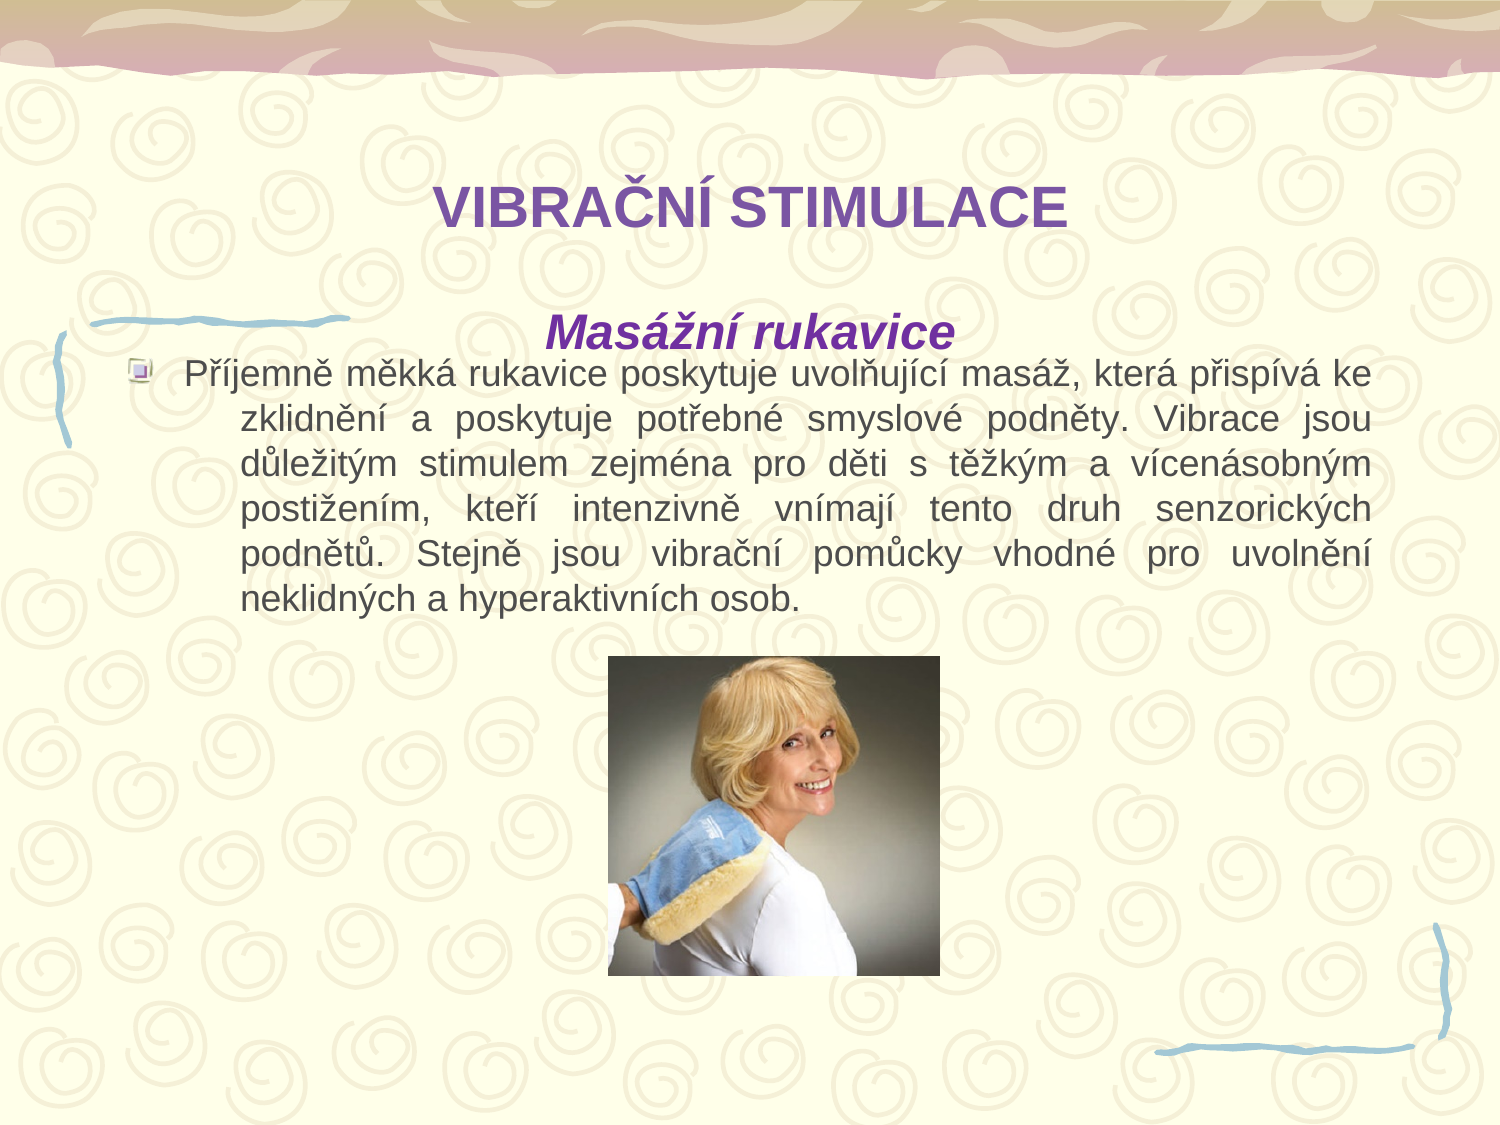

# VIBRAČNÍ STIMULACE Masážní rukavice
Příjemně měkká rukavice poskytuje uvolňující masáž, která přispívá ke zklidnění a poskytuje potřebné smyslové podněty. Vibrace jsou důležitým stimulem zejména pro děti s těžkým a vícenásobným postižením, kteří intenzivně vnímají tento druh senzorických podnětů. Stejně jsou vibrační pomůcky vhodné pro uvolnění neklidných a hyperaktivních osob.